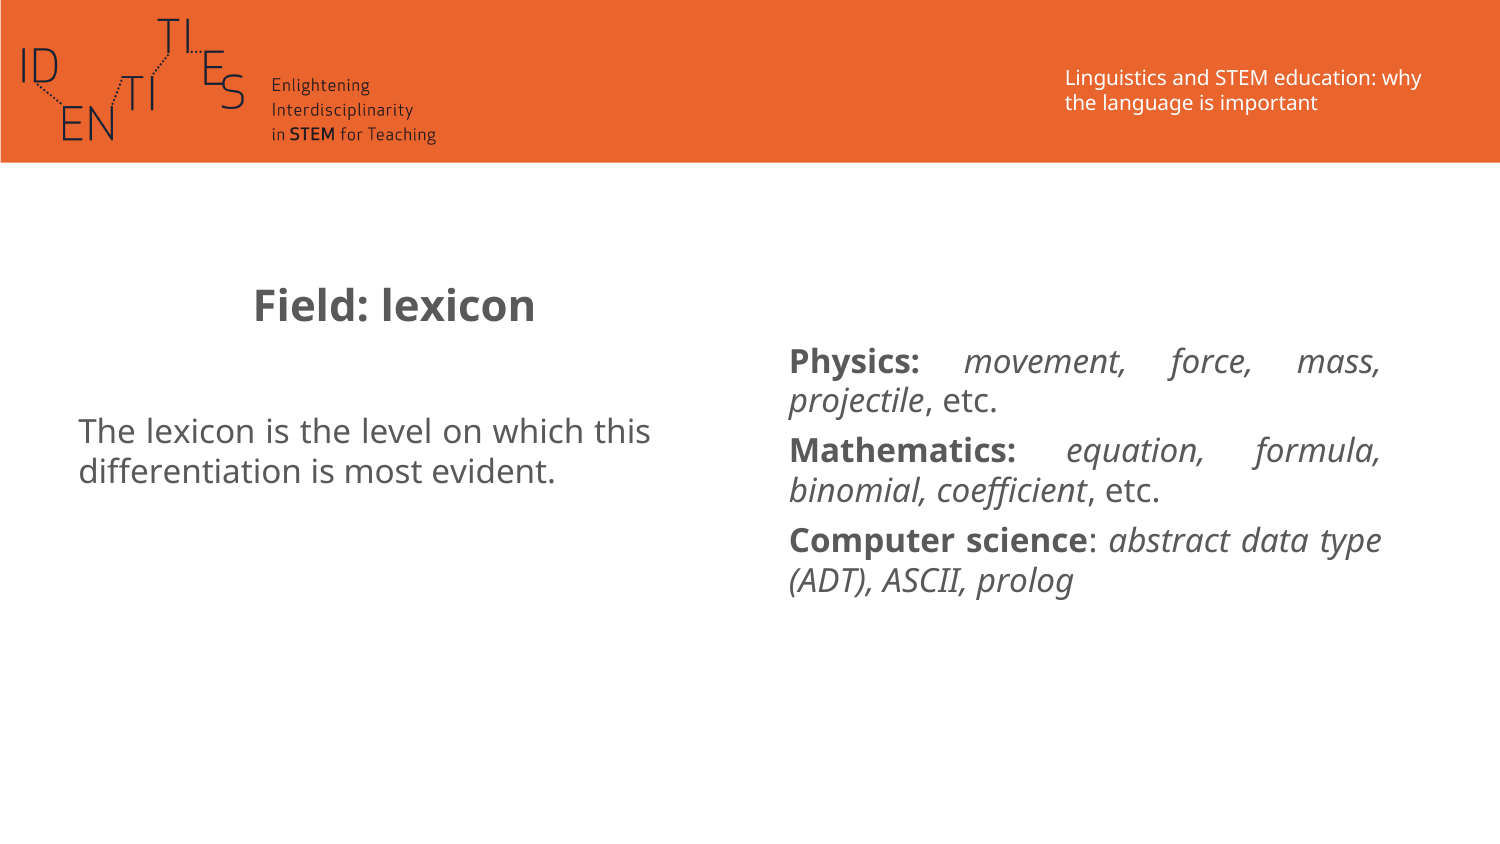

#
Linguistics and STEM education: why the language is important
Field: lexicon
Physics: movement, force, mass, projectile, etc.
Mathematics: equation, formula, binomial, coefficient, etc.
Computer science: abstract data type (ADT), ASCII, prolog
The lexicon is the level on which this differentiation is most evident.